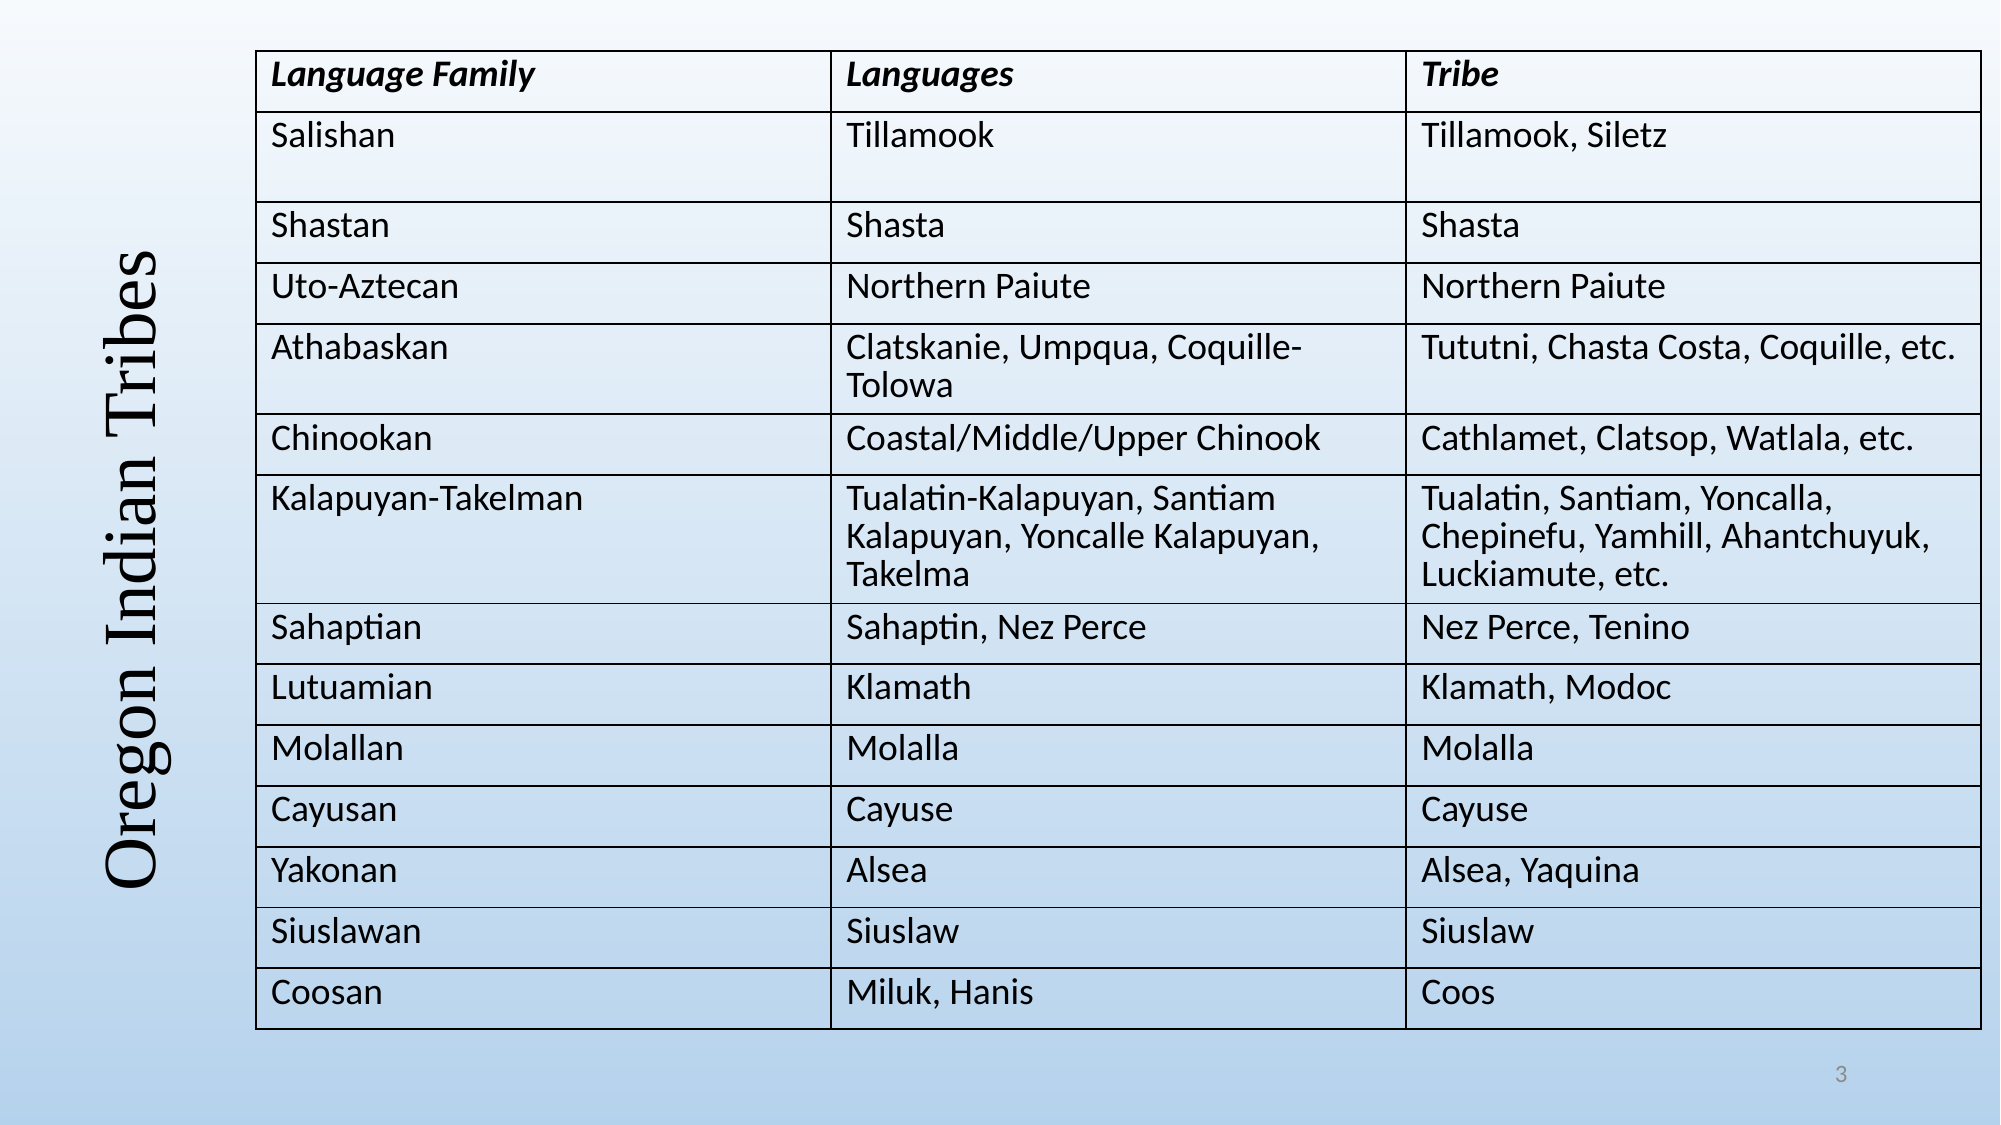

| Language Family | Languages | Tribe |
| --- | --- | --- |
| Salishan | Tillamook | Tillamook, Siletz |
| Shastan | Shasta | Shasta |
| Uto-Aztecan | Northern Paiute | Northern Paiute |
| Athabaskan | Clatskanie, Umpqua, Coquille-Tolowa | Tututni, Chasta Costa, Coquille, etc. |
| Chinookan | Coastal/Middle/Upper Chinook | Cathlamet, Clatsop, Watlala, etc. |
| Kalapuyan-Takelman | Tualatin-Kalapuyan, Santiam Kalapuyan, Yoncalle Kalapuyan, Takelma | Tualatin, Santiam, Yoncalla, Chepinefu, Yamhill, Ahantchuyuk, Luckiamute, etc. |
| Sahaptian | Sahaptin, Nez Perce | Nez Perce, Tenino |
| Lutuamian | Klamath | Klamath, Modoc |
| Molallan | Molalla | Molalla |
| Cayusan | Cayuse | Cayuse |
| Yakonan | Alsea | Alsea, Yaquina |
| Siuslawan | Siuslaw | Siuslaw |
| Coosan | Miluk, Hanis | Coos |
# Oregon Indian Tribes
3